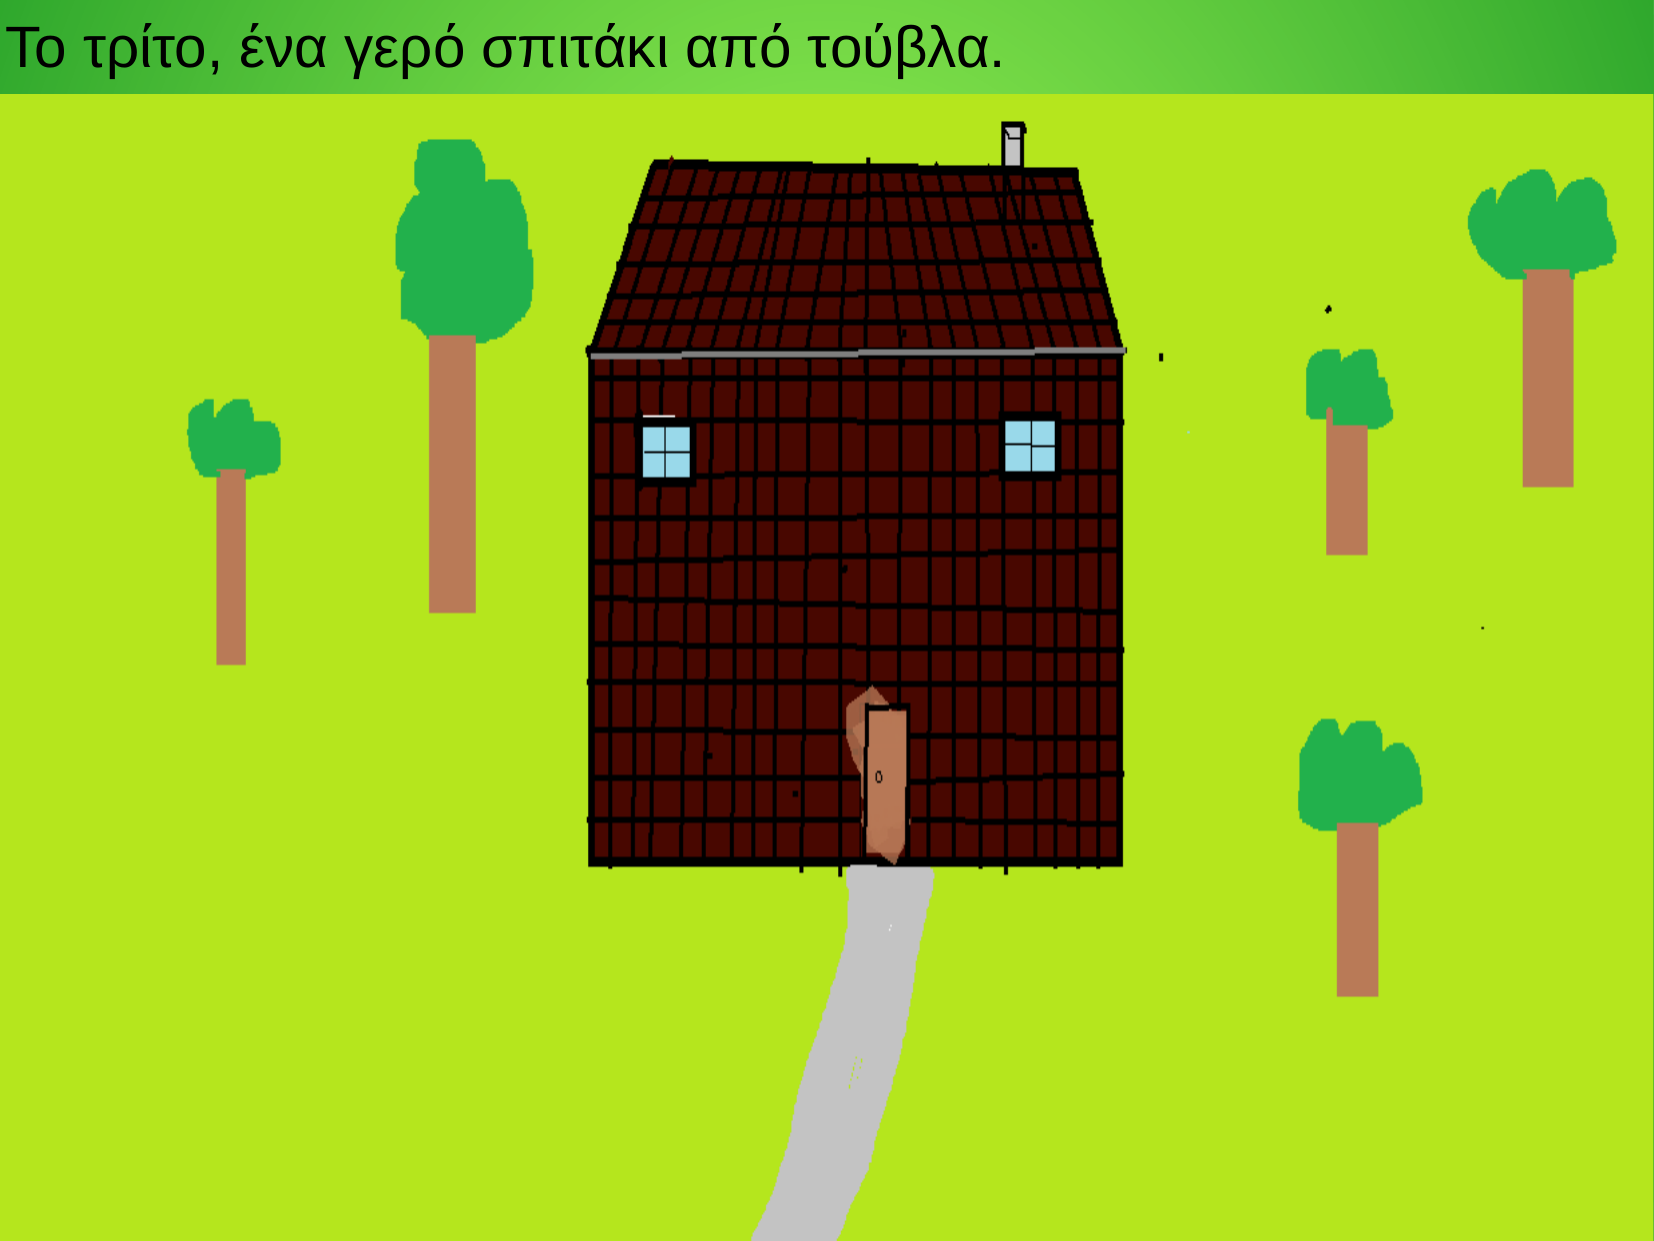

Το τρίτο, ένα γερό σπιτάκι από τούβλα.